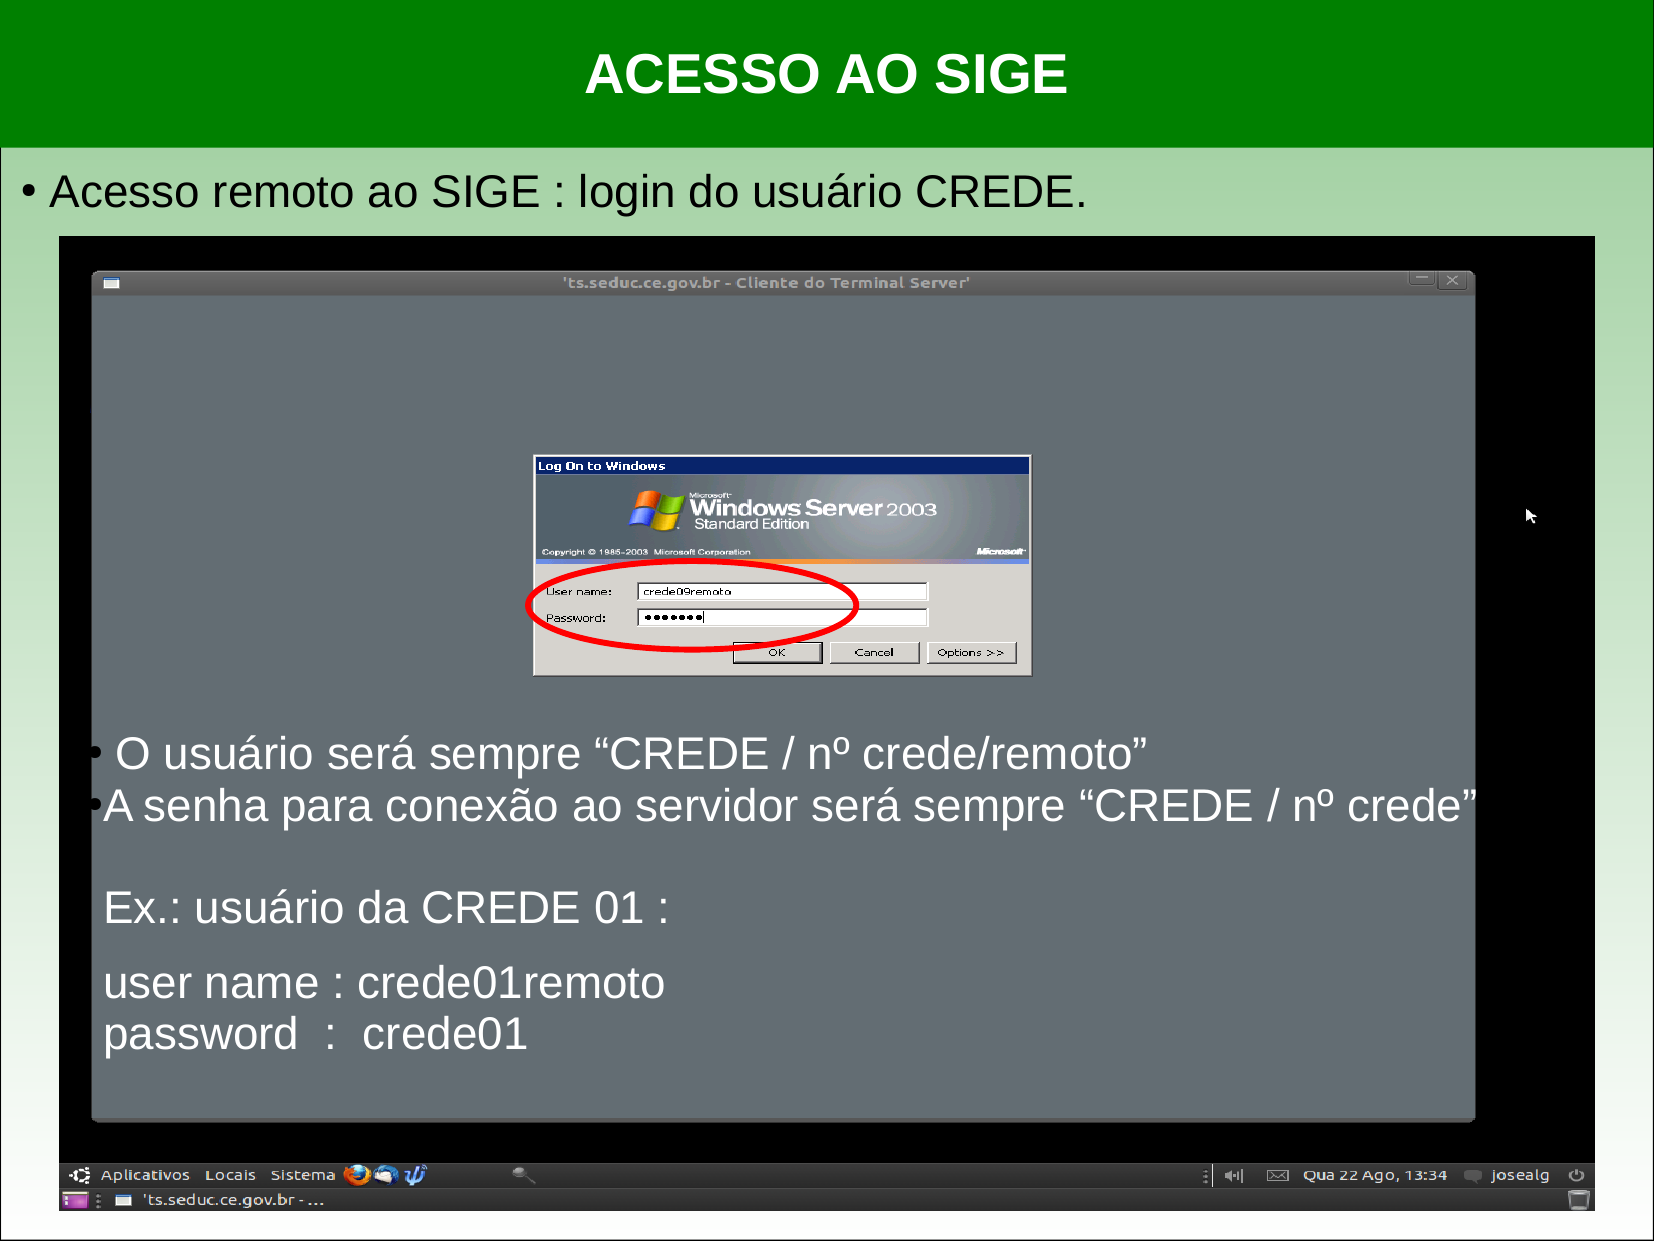

ACESSO AO SIGE
 Acesso remoto ao SIGE : login do usuário CREDE.
 O usuário será sempre “CREDE / nº crede/remoto”
A senha para conexão ao servidor será sempre “CREDE / nº crede”
Ex.: usuário da CREDE 01 :
user name : crede01remoto
password : crede01